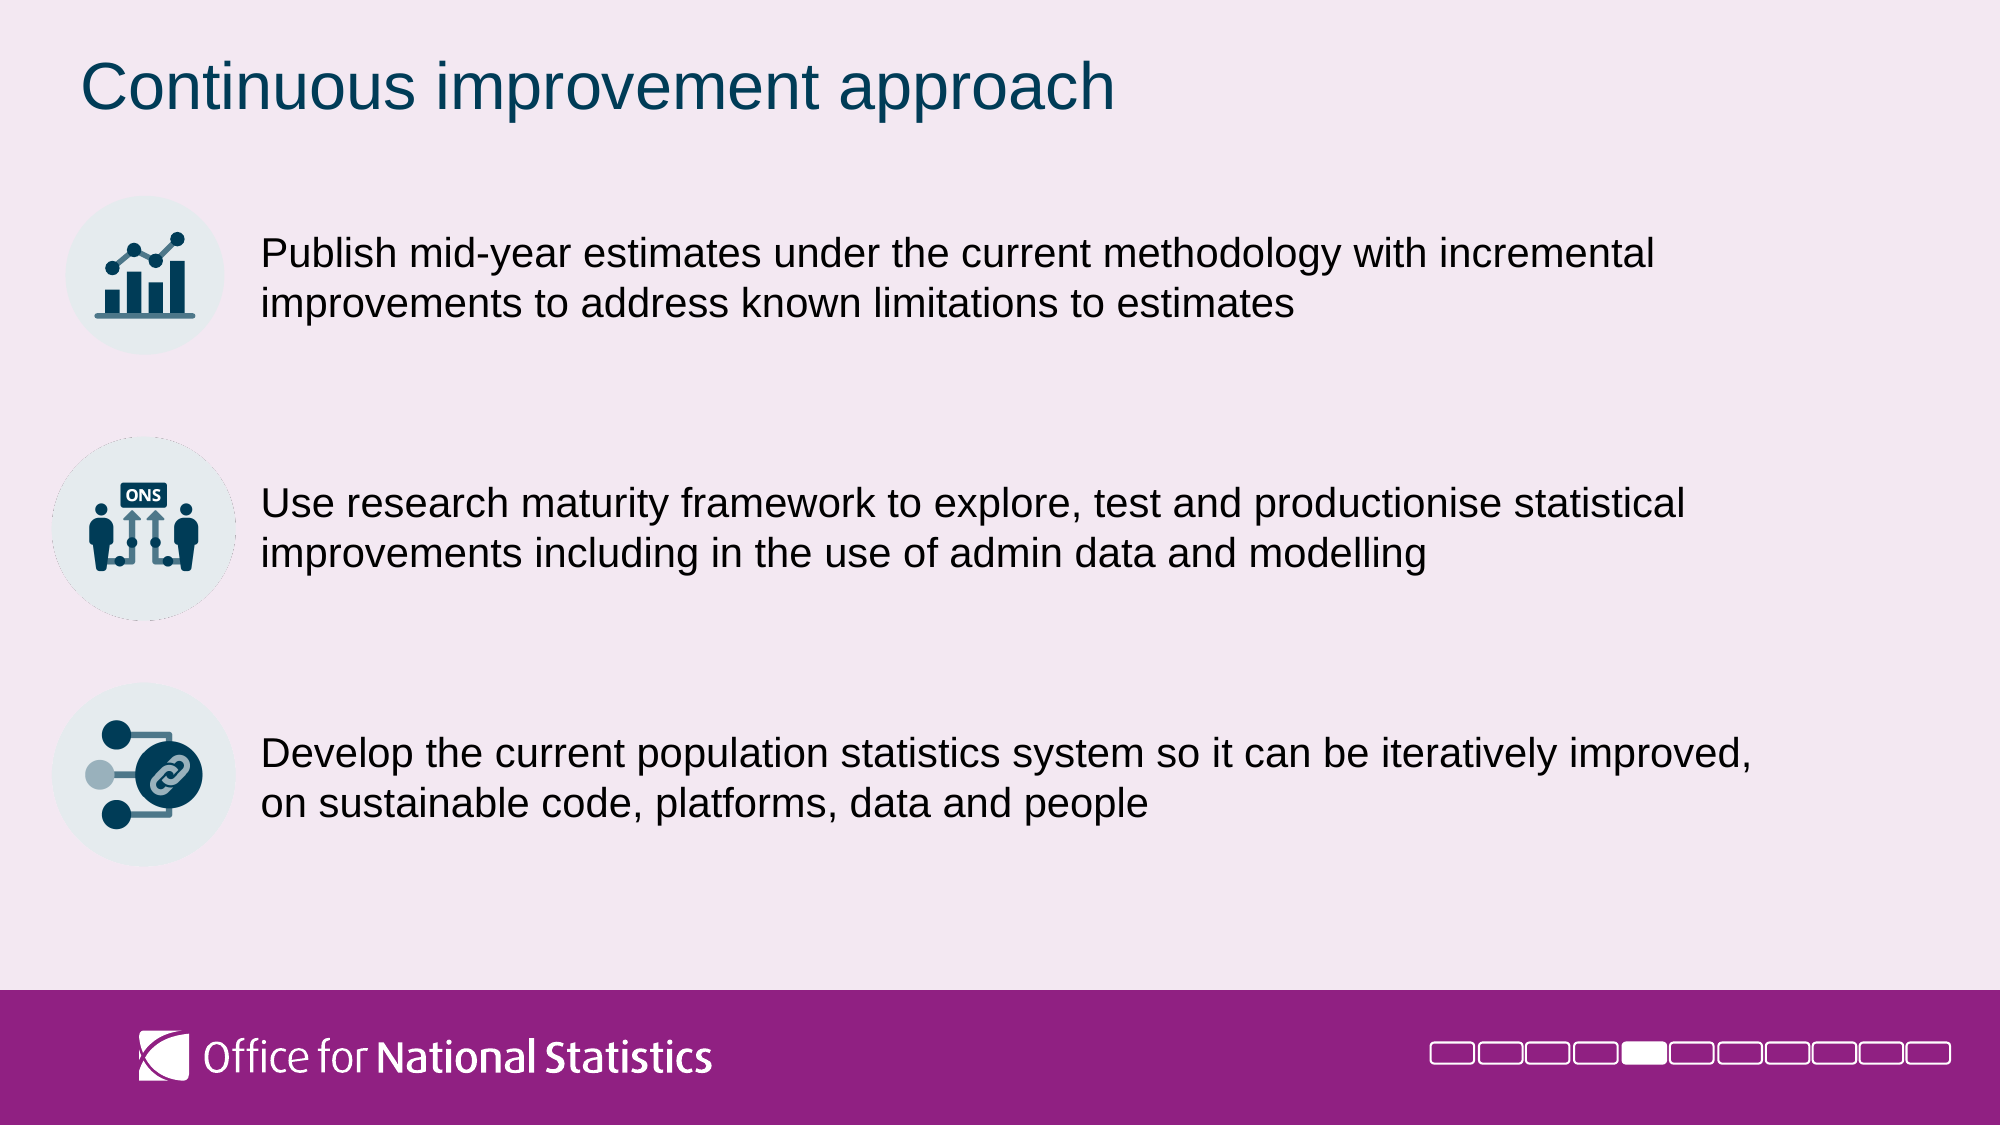

Continuous improvement approach
Publish mid-year estimates under the current methodology with incremental improvements to address known limitations to estimates
Use research maturity framework to explore, test and productionise statistical improvements including in the use of admin data and modelling
Develop the current population statistics system so it can be iteratively improved, on sustainable code, platforms, data and people